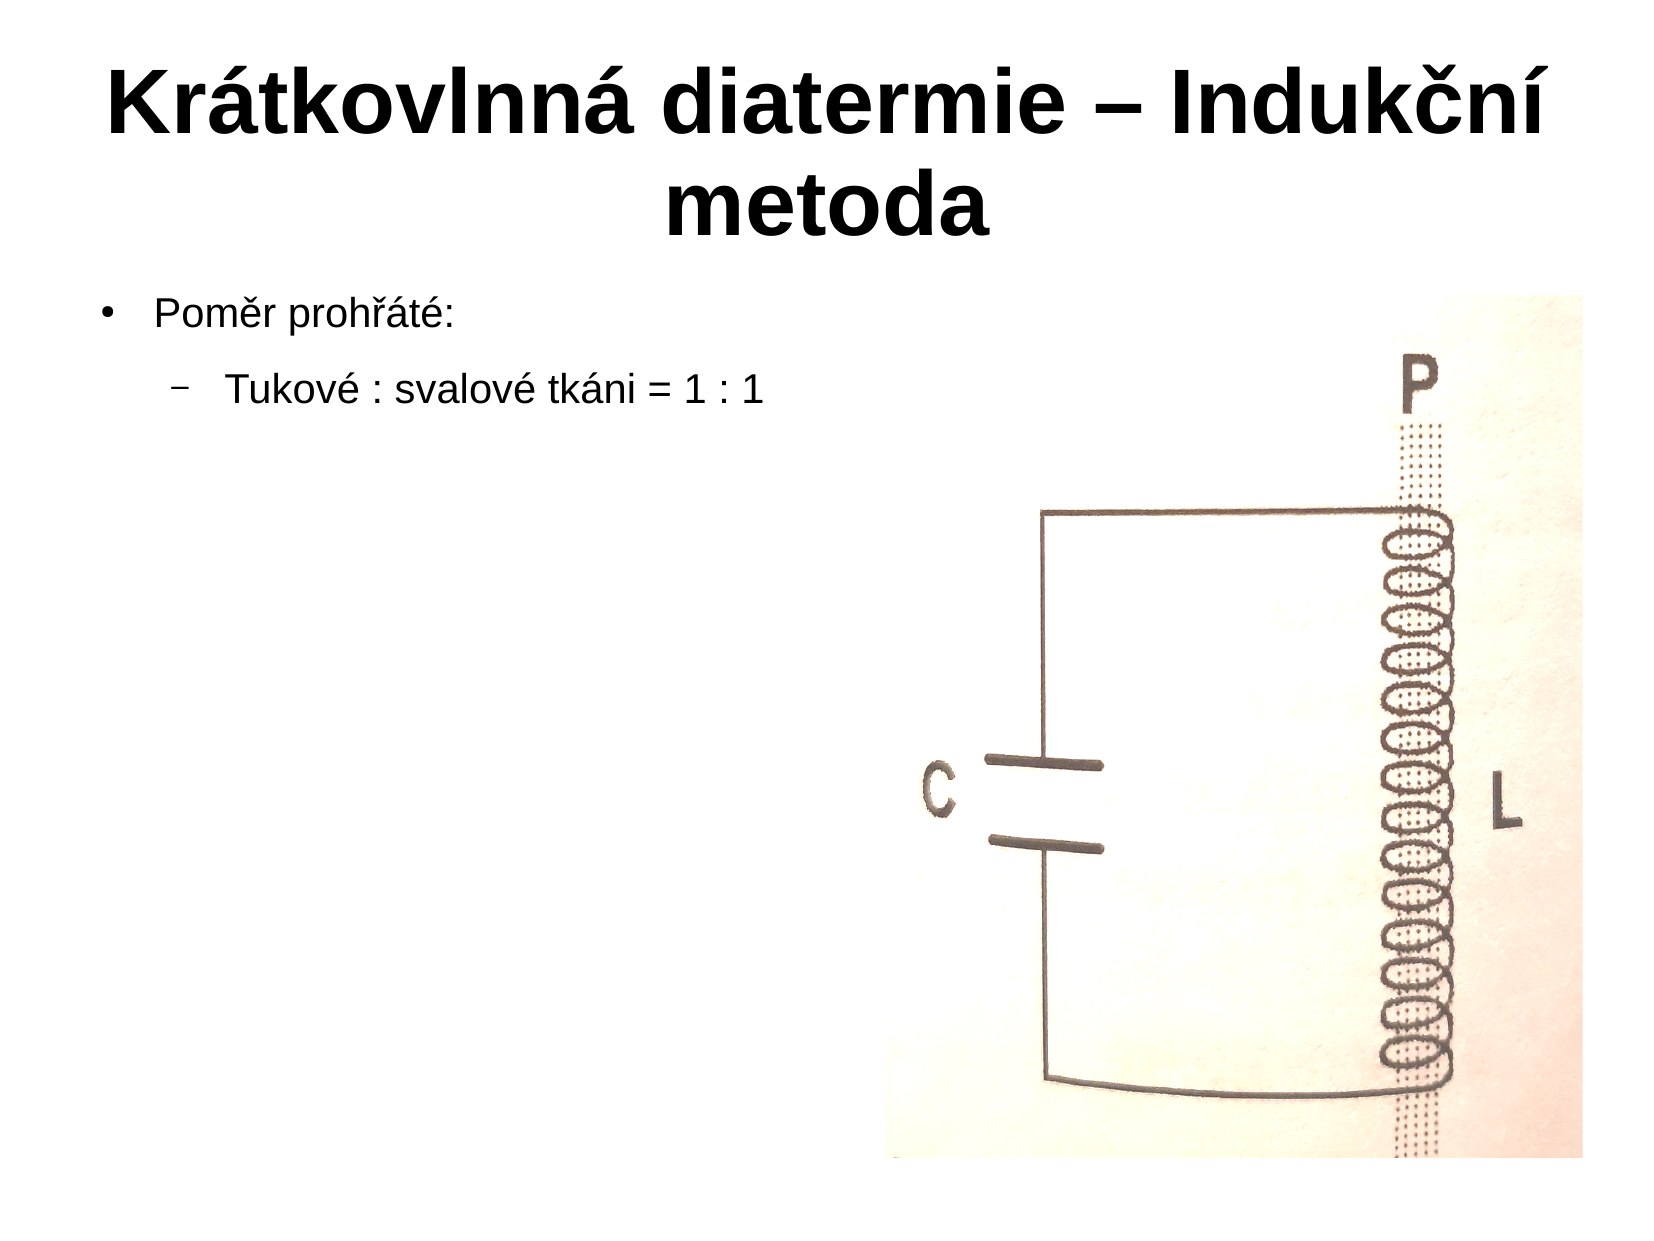

# Krátkovlnná diatermie – Indukční metoda
Poměr prohřáté:
Tukové : svalové tkáni = 1 : 1